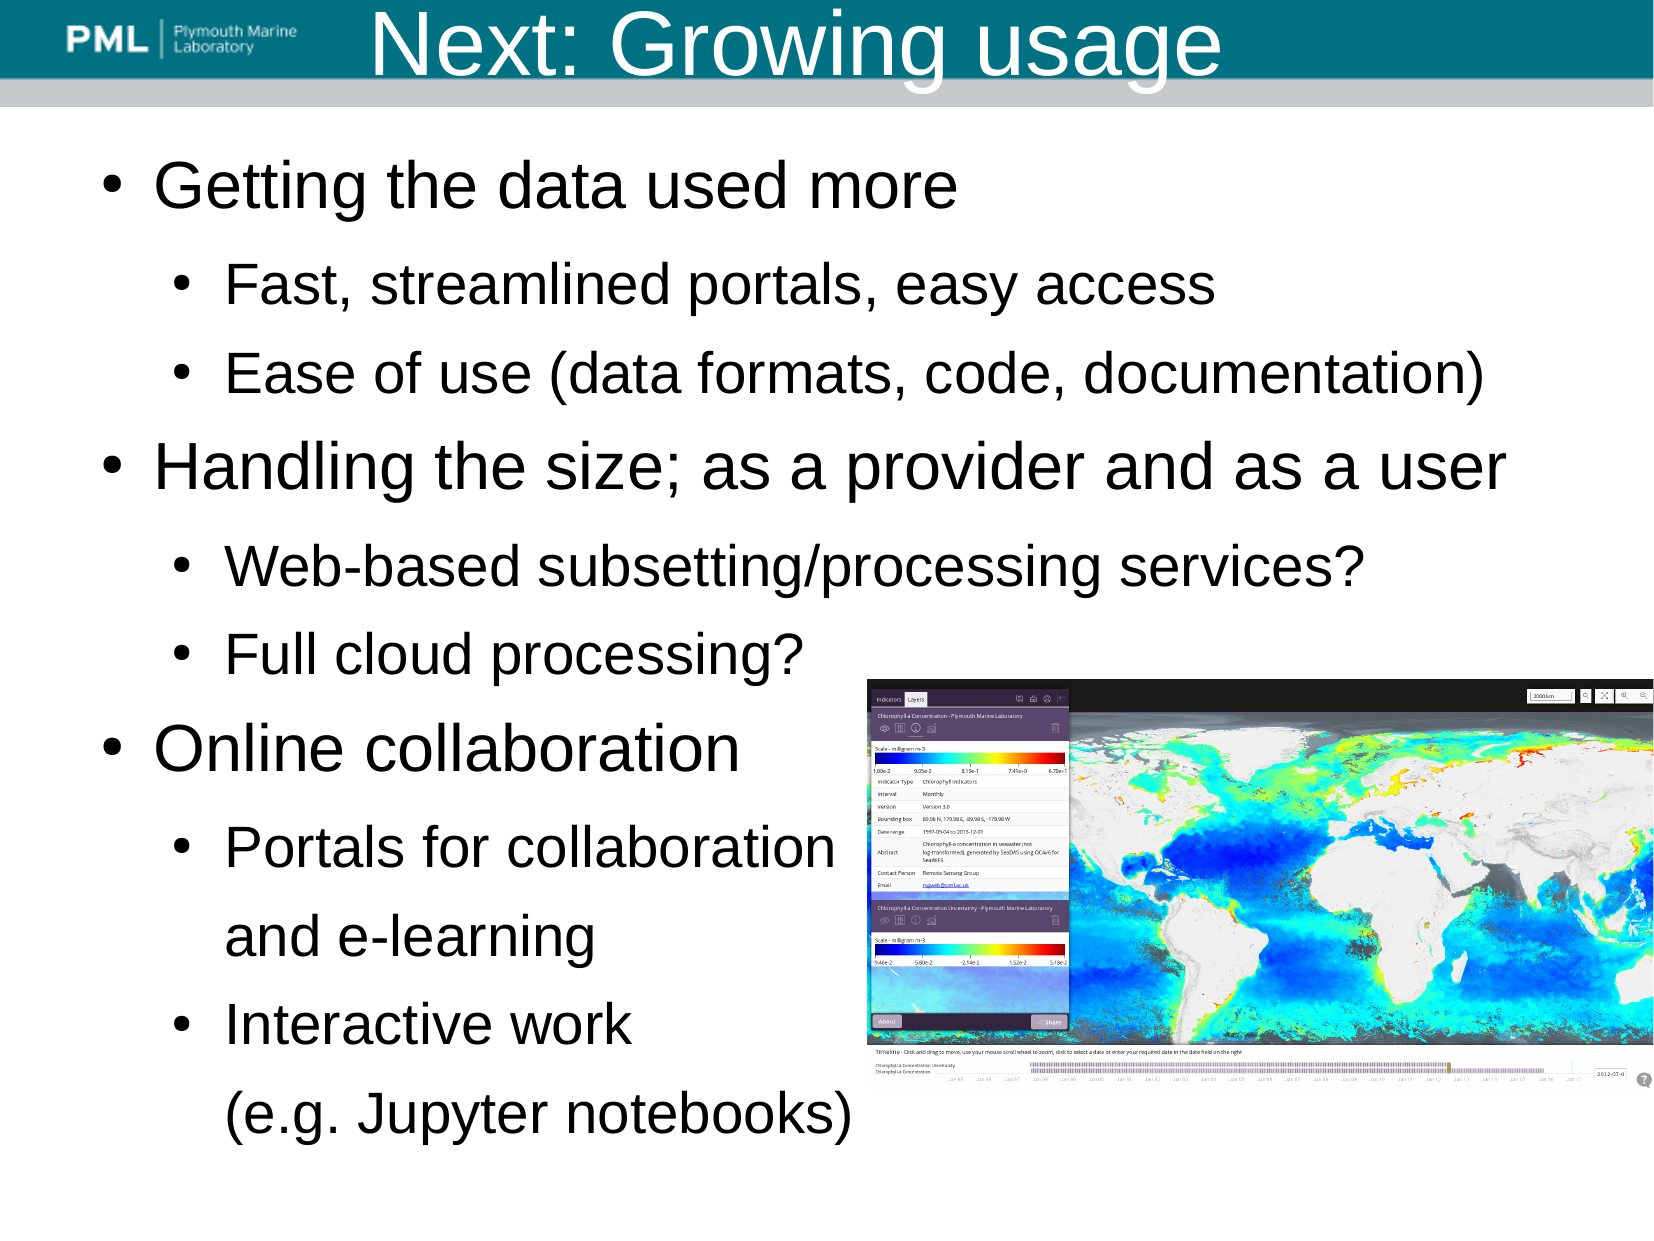

# Next: Growing usage
Getting the data used more
Fast, streamlined portals, easy access
Ease of use (data formats, code, documentation)
Handling the size; as a provider and as a user
Web-based subsetting/processing services?
Full cloud processing?
Online collaboration
Portals for collaboration
and e-learning
Interactive work
(e.g. Jupyter notebooks)